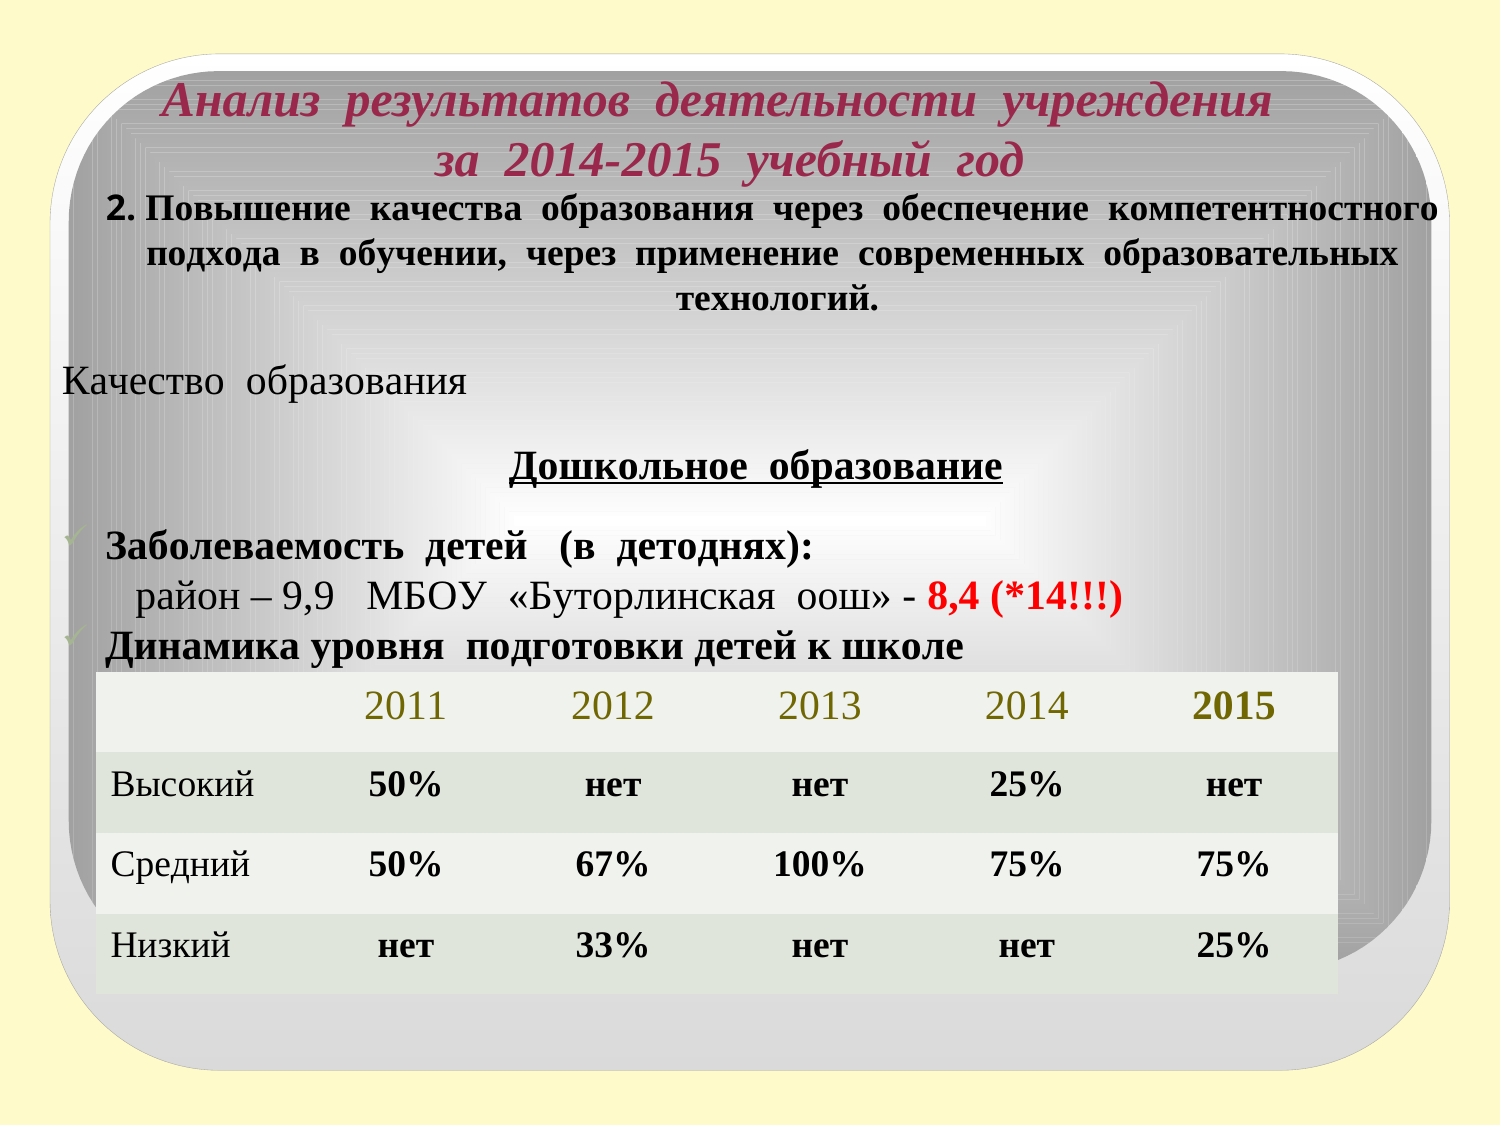

# Анализ результатов деятельности учреждения за 2014-2015 учебный год
2. Повышение качества образования через обеспечение компетентностного подхода в обучении, через применение современных образовательных технологий.
Качество образования
Дошкольное образование
Заболеваемость детей (в детоднях):
 район – 9,9 МБОУ «Буторлинская оош» - 8,4 (*14!!!)
Динамика уровня подготовки детей к школе
| | 2011 | 2012 | 2013 | 2014 | 2015 |
| --- | --- | --- | --- | --- | --- |
| Высокий | 50% | нет | нет | 25% | нет |
| Средний | 50% | 67% | 100% | 75% | 75% |
| Низкий | нет | 33% | нет | нет | 25% |